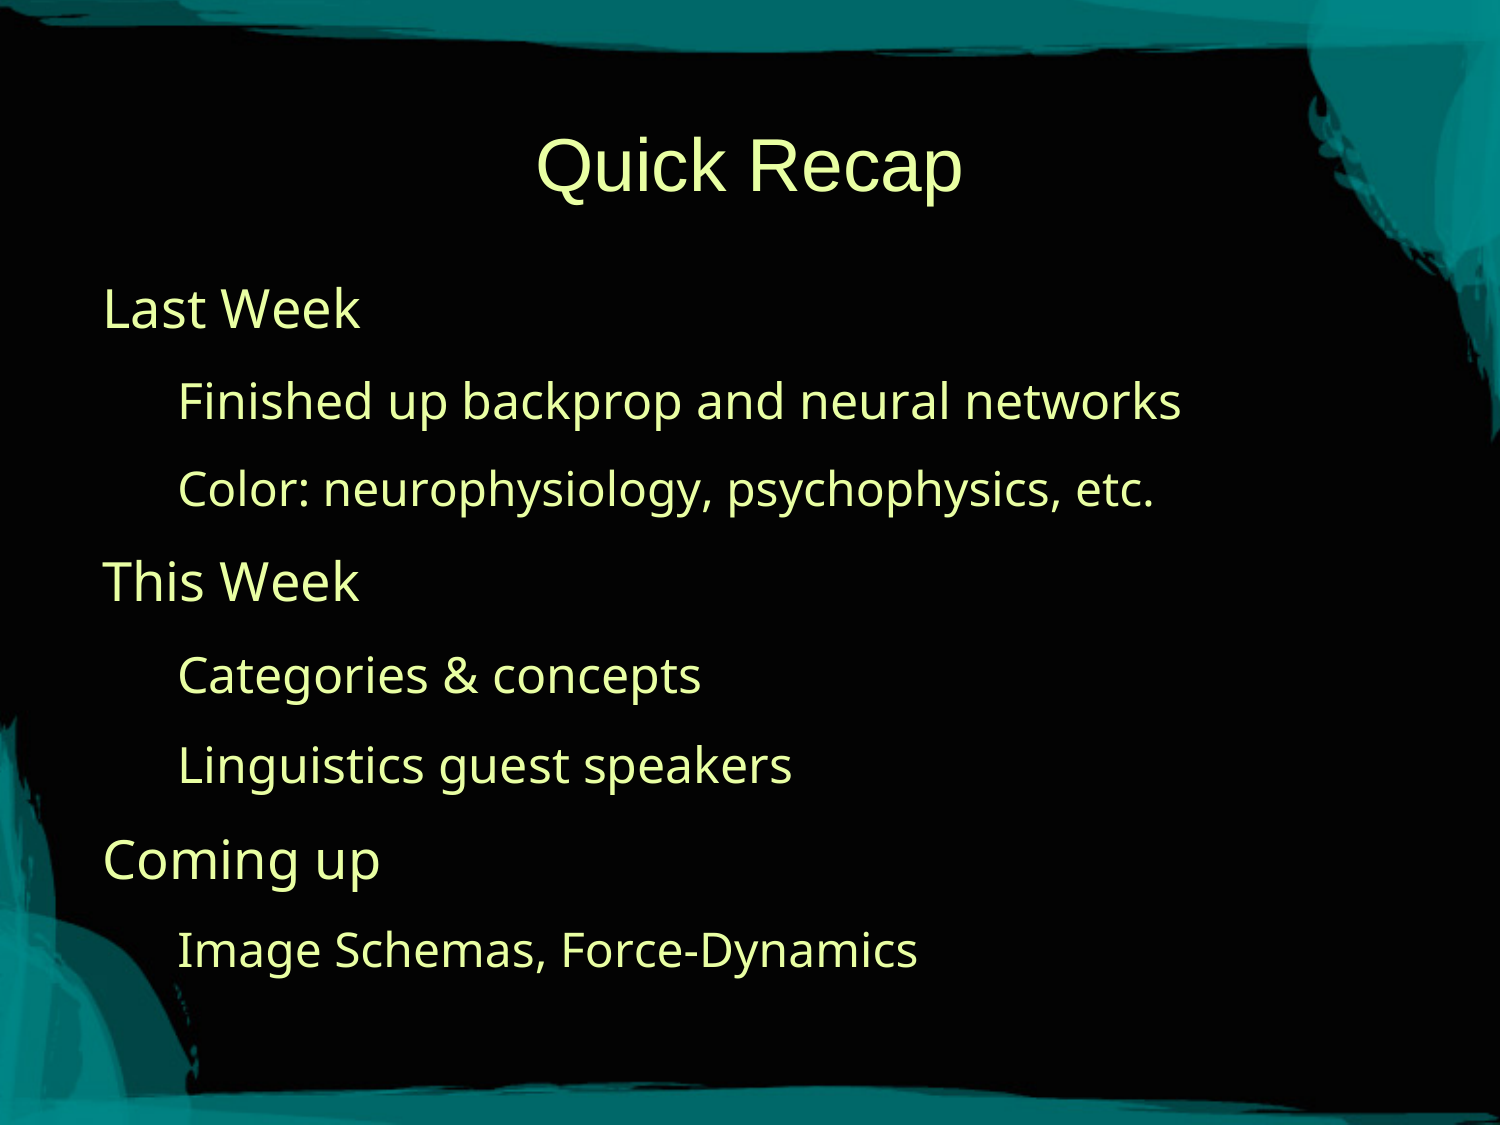

# Quick Recap
Last Week
Finished up backprop and neural networks
Color: neurophysiology, psychophysics, etc.
This Week
Categories & concepts
Linguistics guest speakers
Coming up
Image Schemas, Force-Dynamics